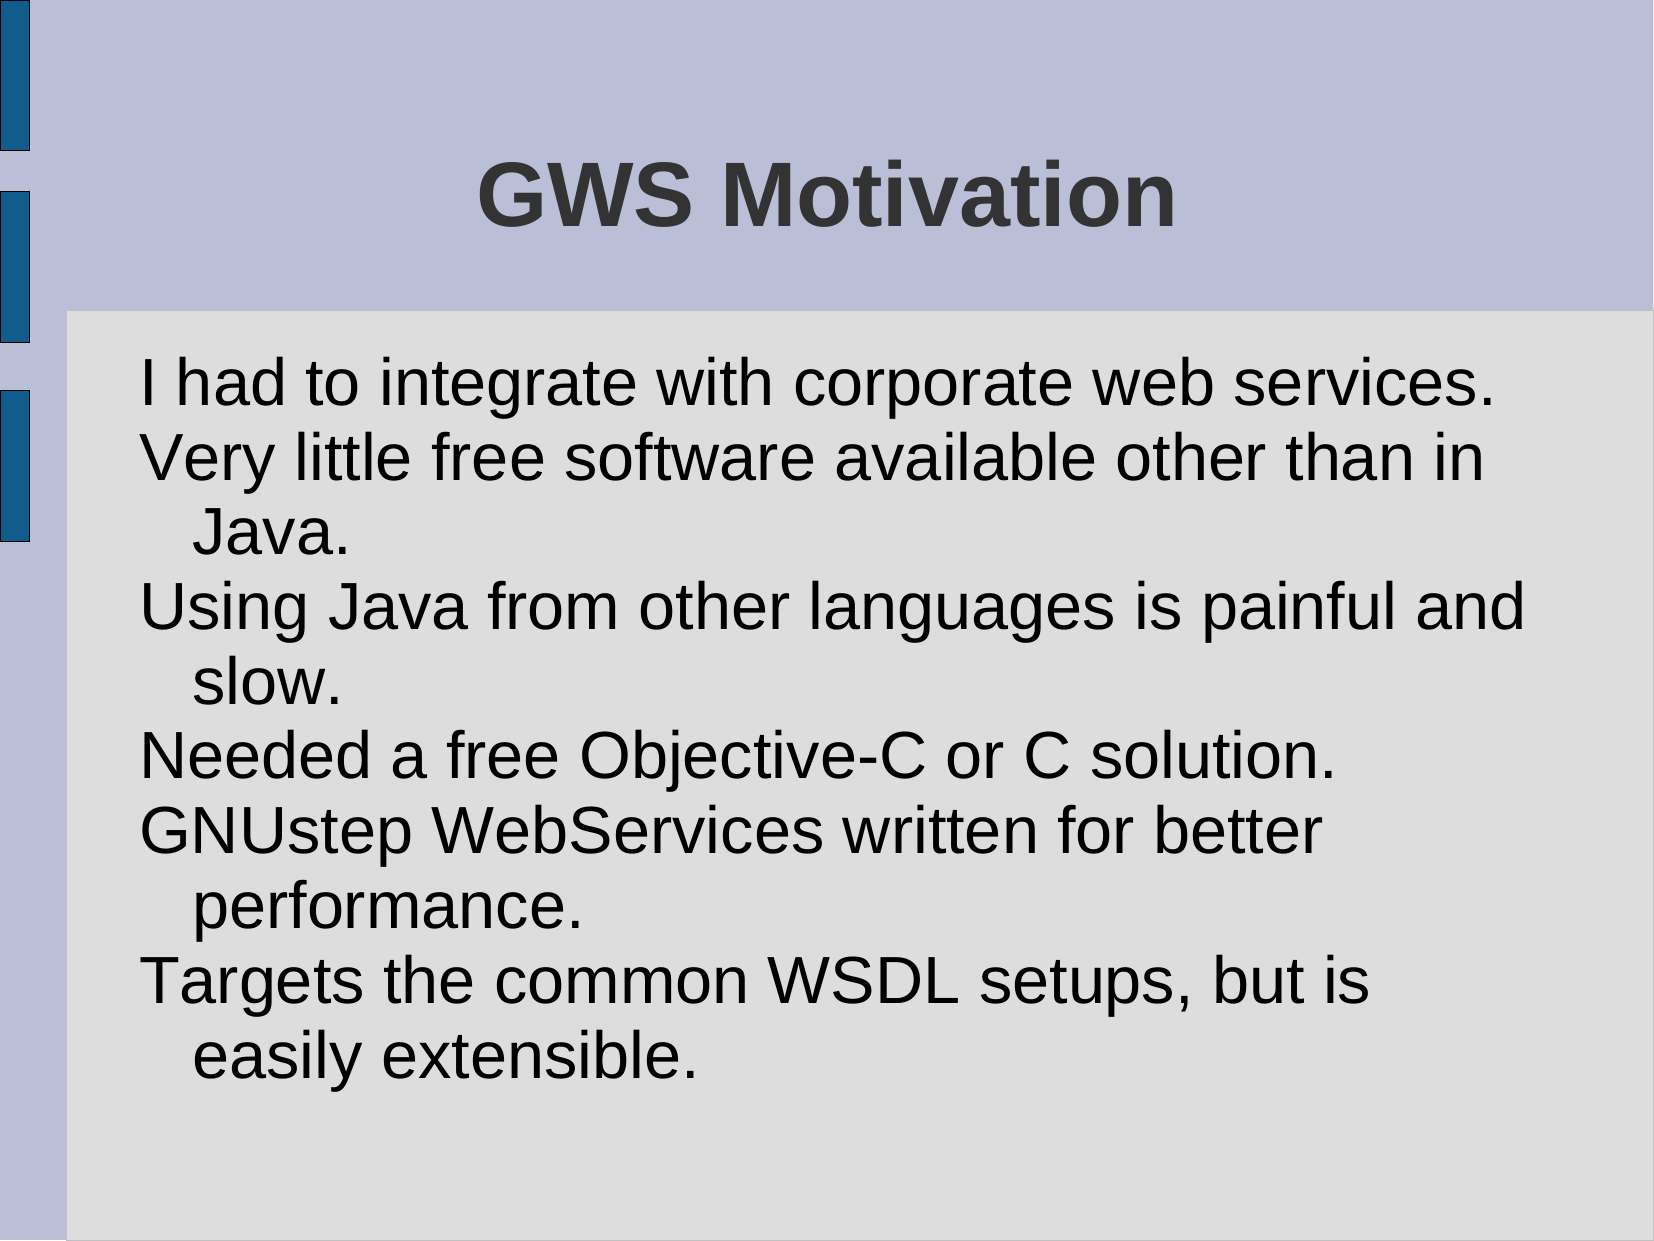

# GWS Motivation
I had to integrate with corporate web services.
Very little free software available other than in Java.
Using Java from other languages is painful and slow.
Needed a free Objective-C or C solution.
GNUstep WebServices written for better performance.
Targets the common WSDL setups, but is easily extensible.